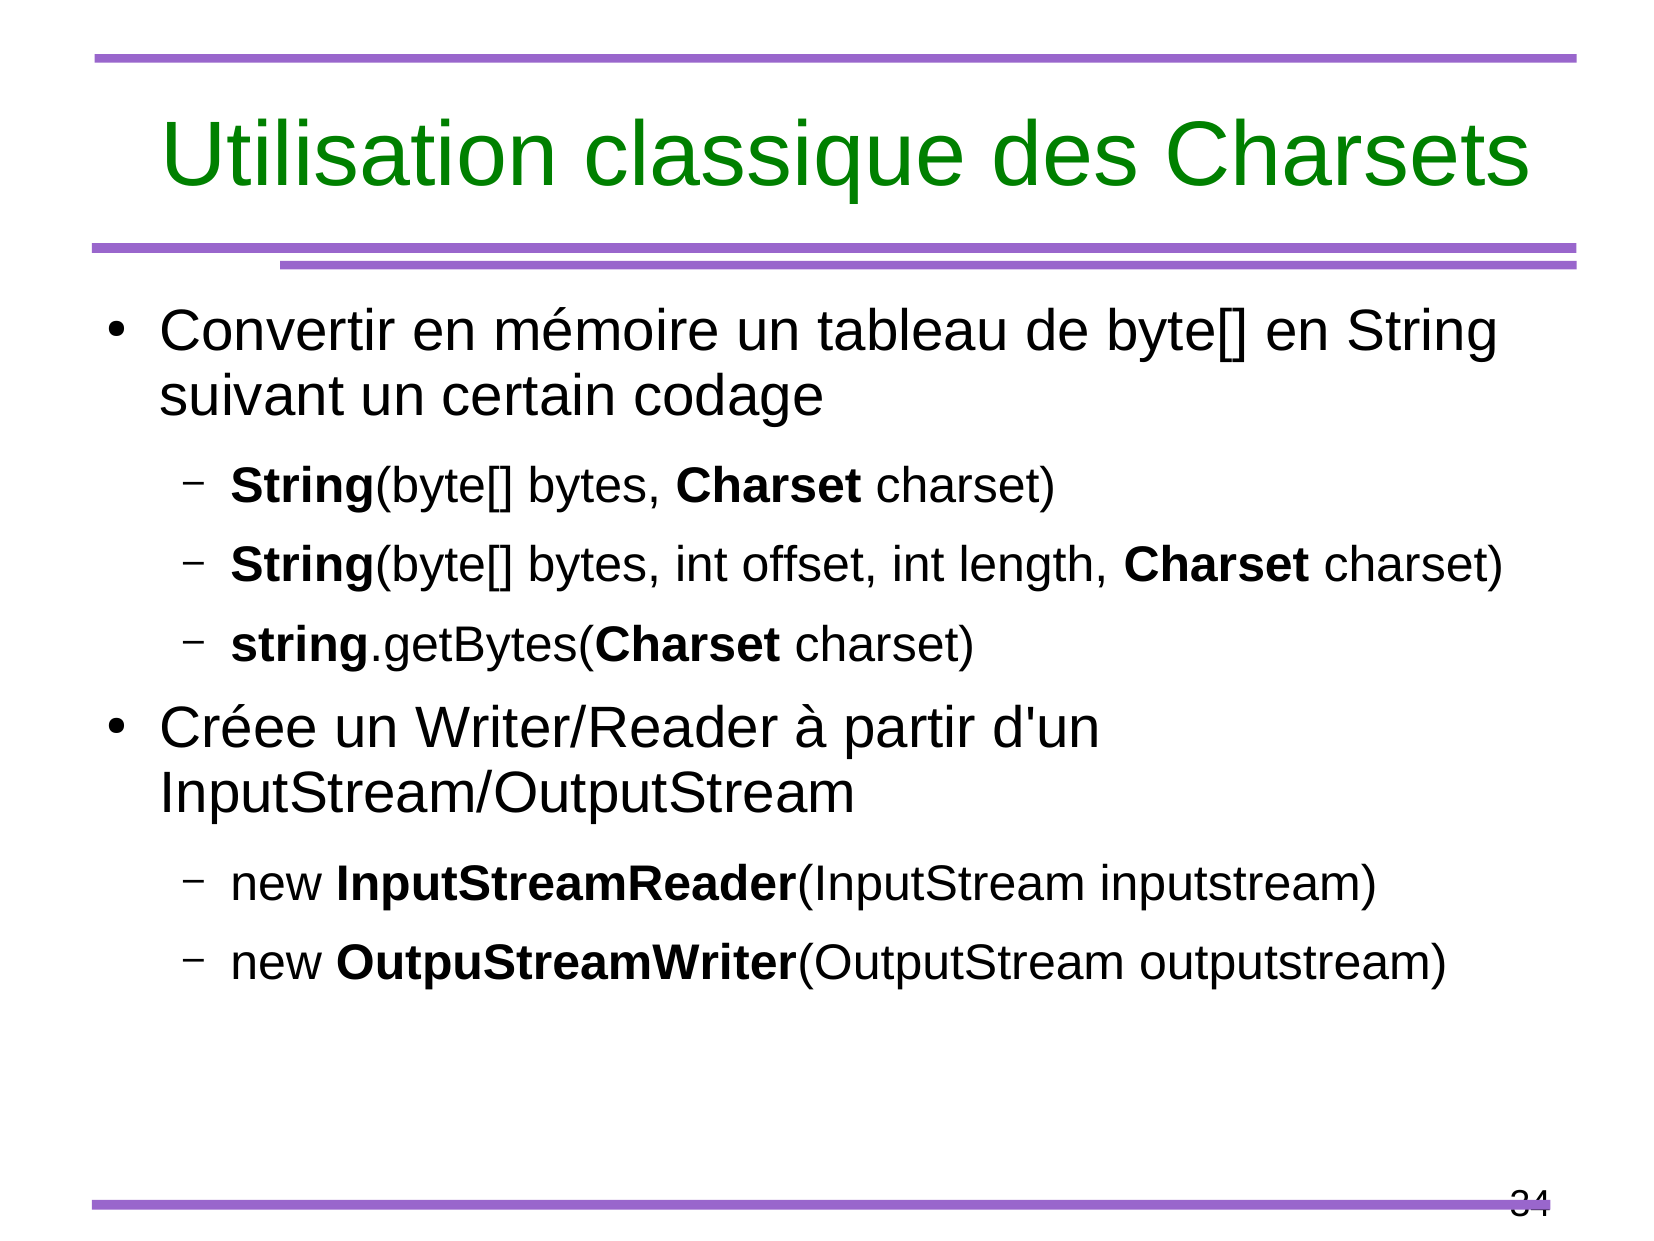

# Utilisation classique des Charsets
Convertir en mémoire un tableau de byte[] en String suivant un certain codage
String(byte[] bytes, Charset charset)
String(byte[] bytes, int offset, int length, Charset charset)
string.getBytes(Charset charset)
Créee un Writer/Reader à partir d'un InputStream/OutputStream
new InputStreamReader(InputStream inputstream)
new OutpuStreamWriter(OutputStream outputstream)